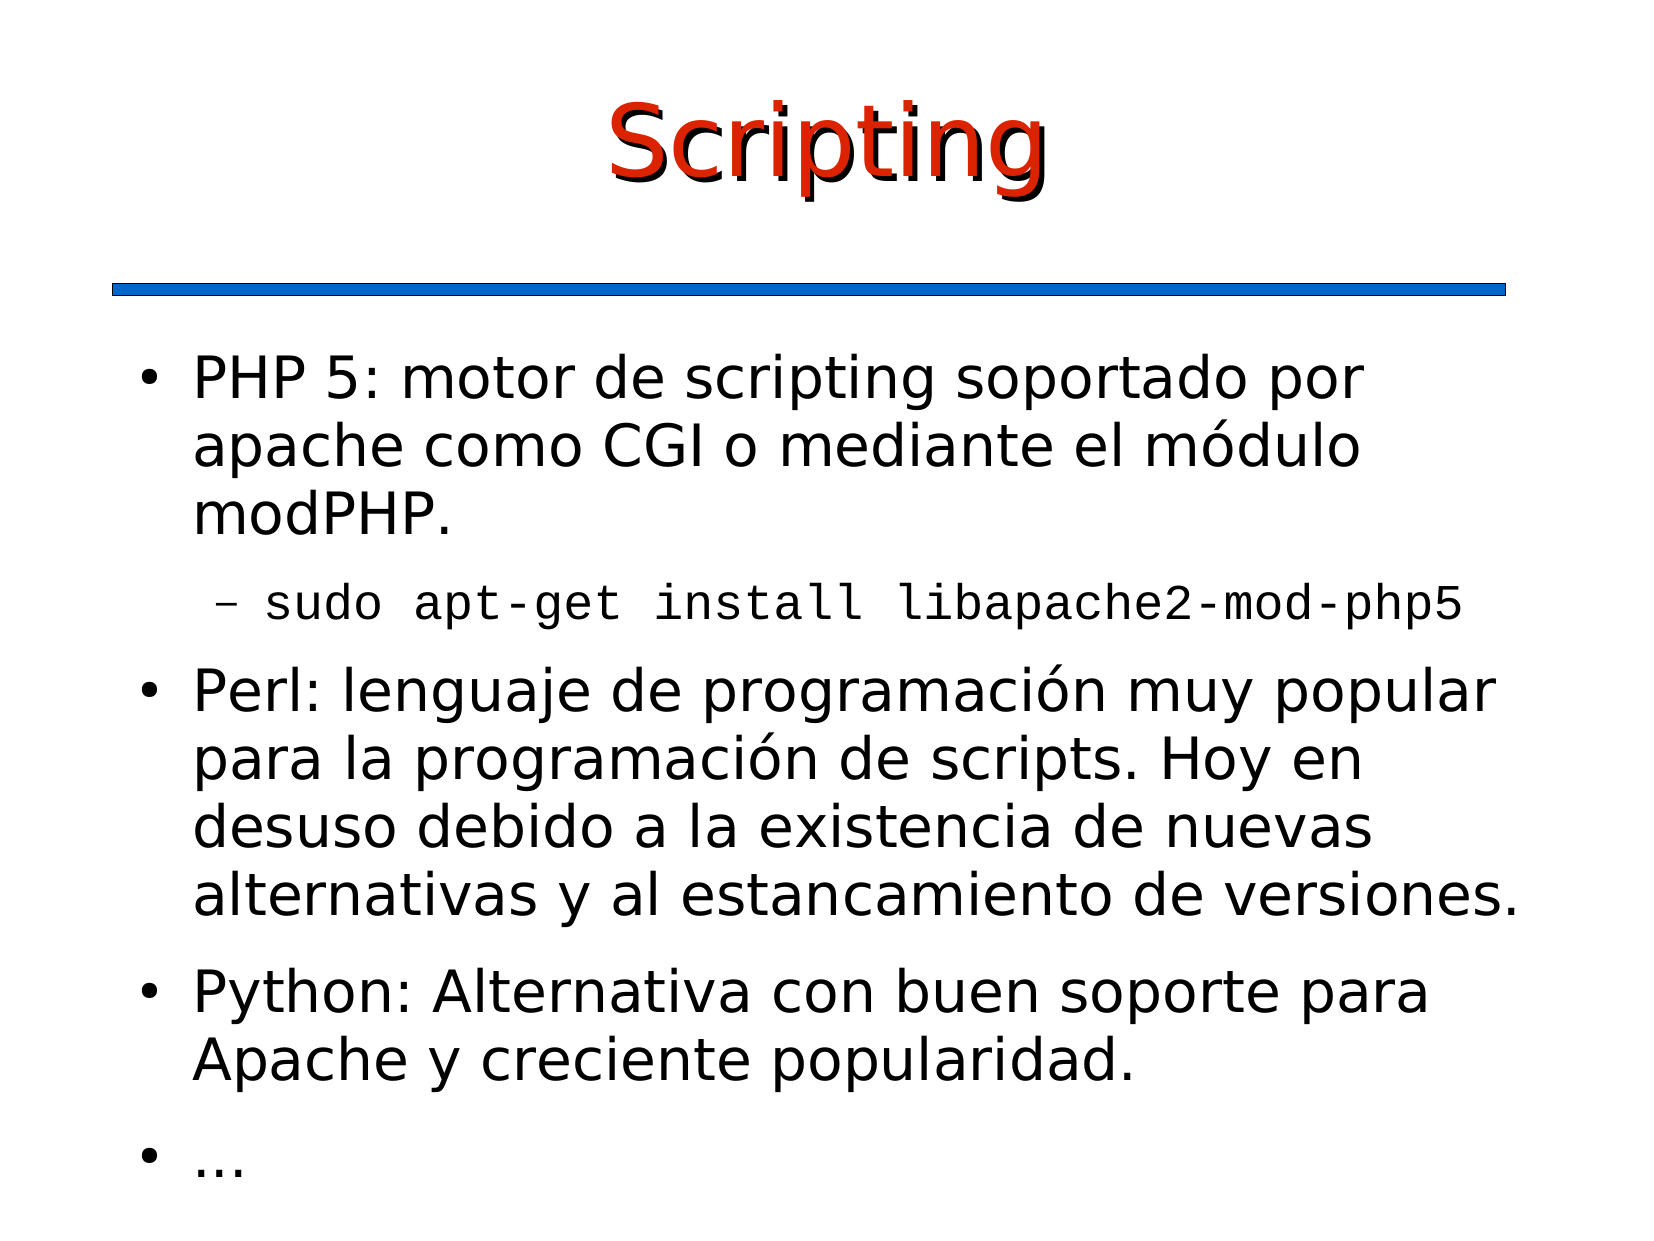

# Scripting
PHP 5: motor de scripting soportado por apache como CGI o mediante el módulo modPHP.
sudo apt-get install libapache2-mod-php5
Perl: lenguaje de programación muy popular para la programación de scripts. Hoy en desuso debido a la existencia de nuevas alternativas y al estancamiento de versiones.
Python: Alternativa con buen soporte para Apache y creciente popularidad.
...